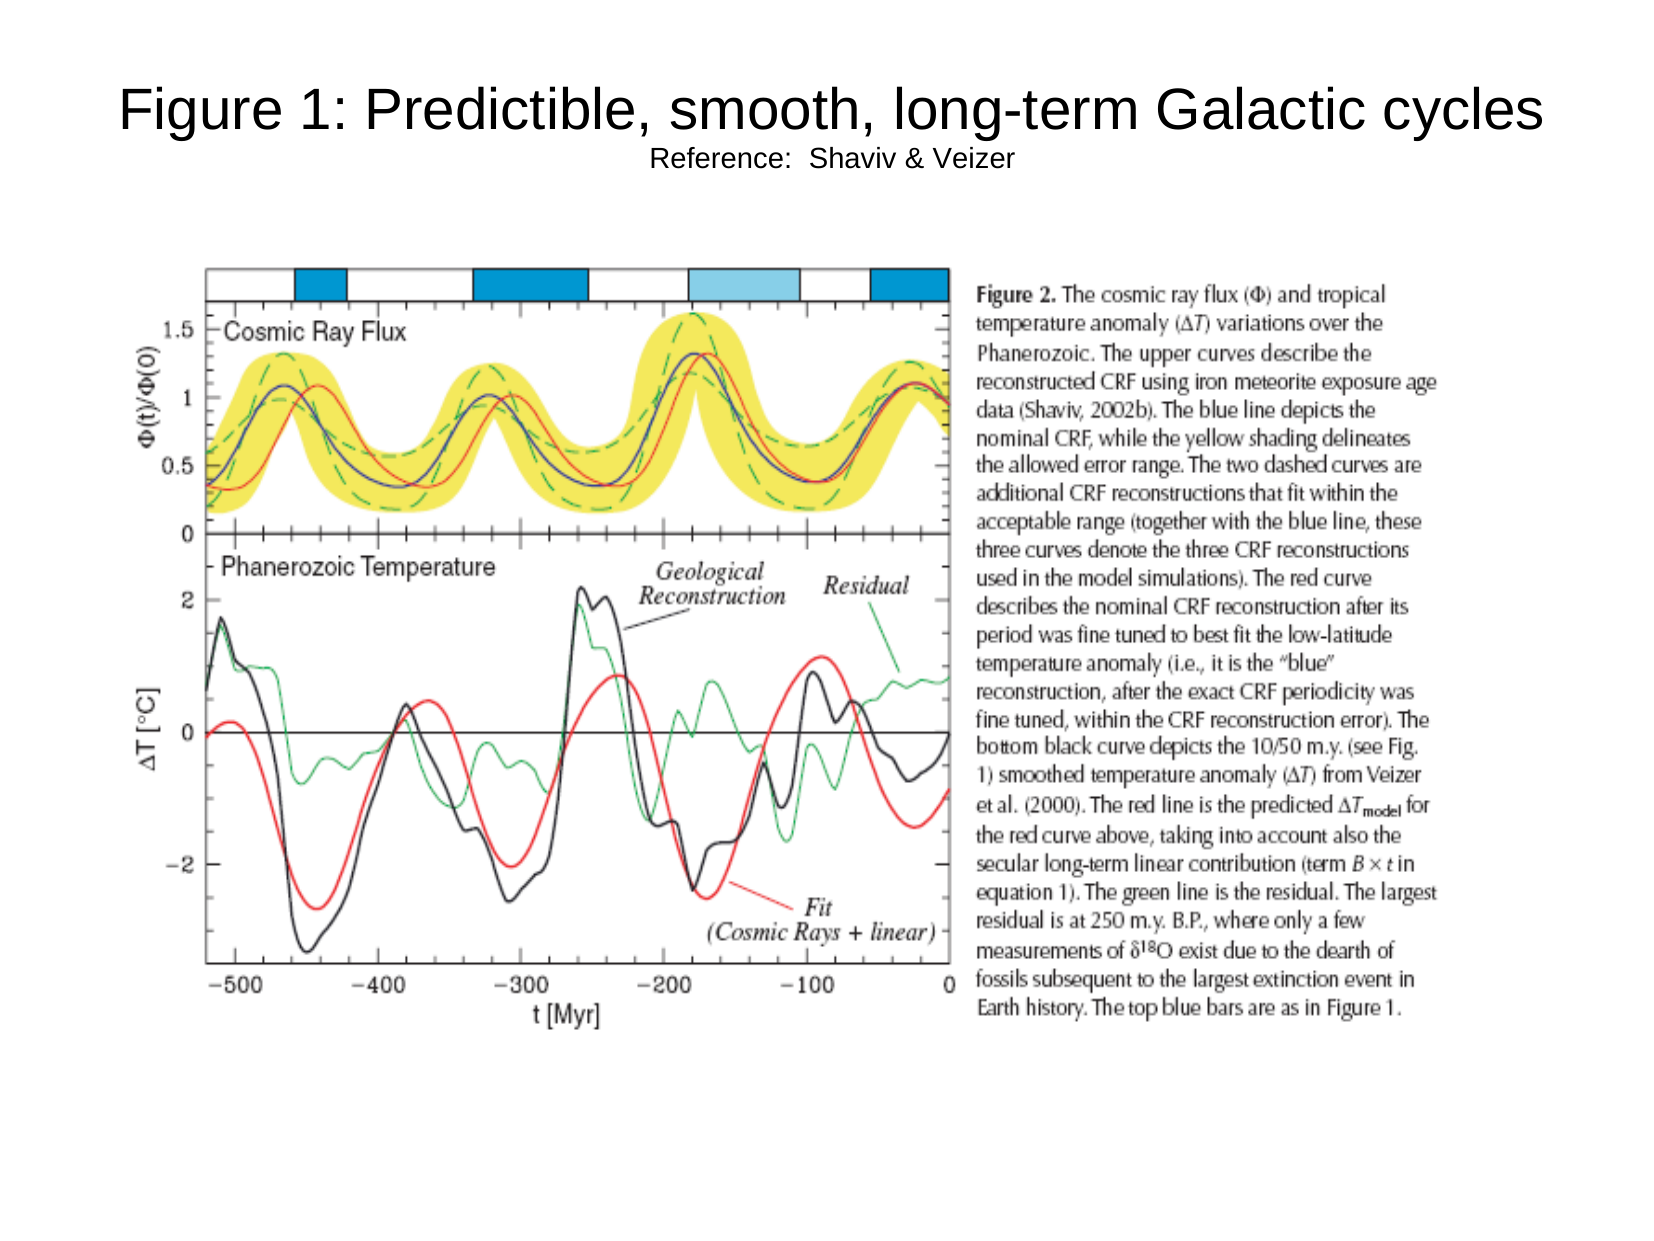

# Figure 1: Predictible, smooth, long-term Galactic cycles Reference: Shaviv & Veizer